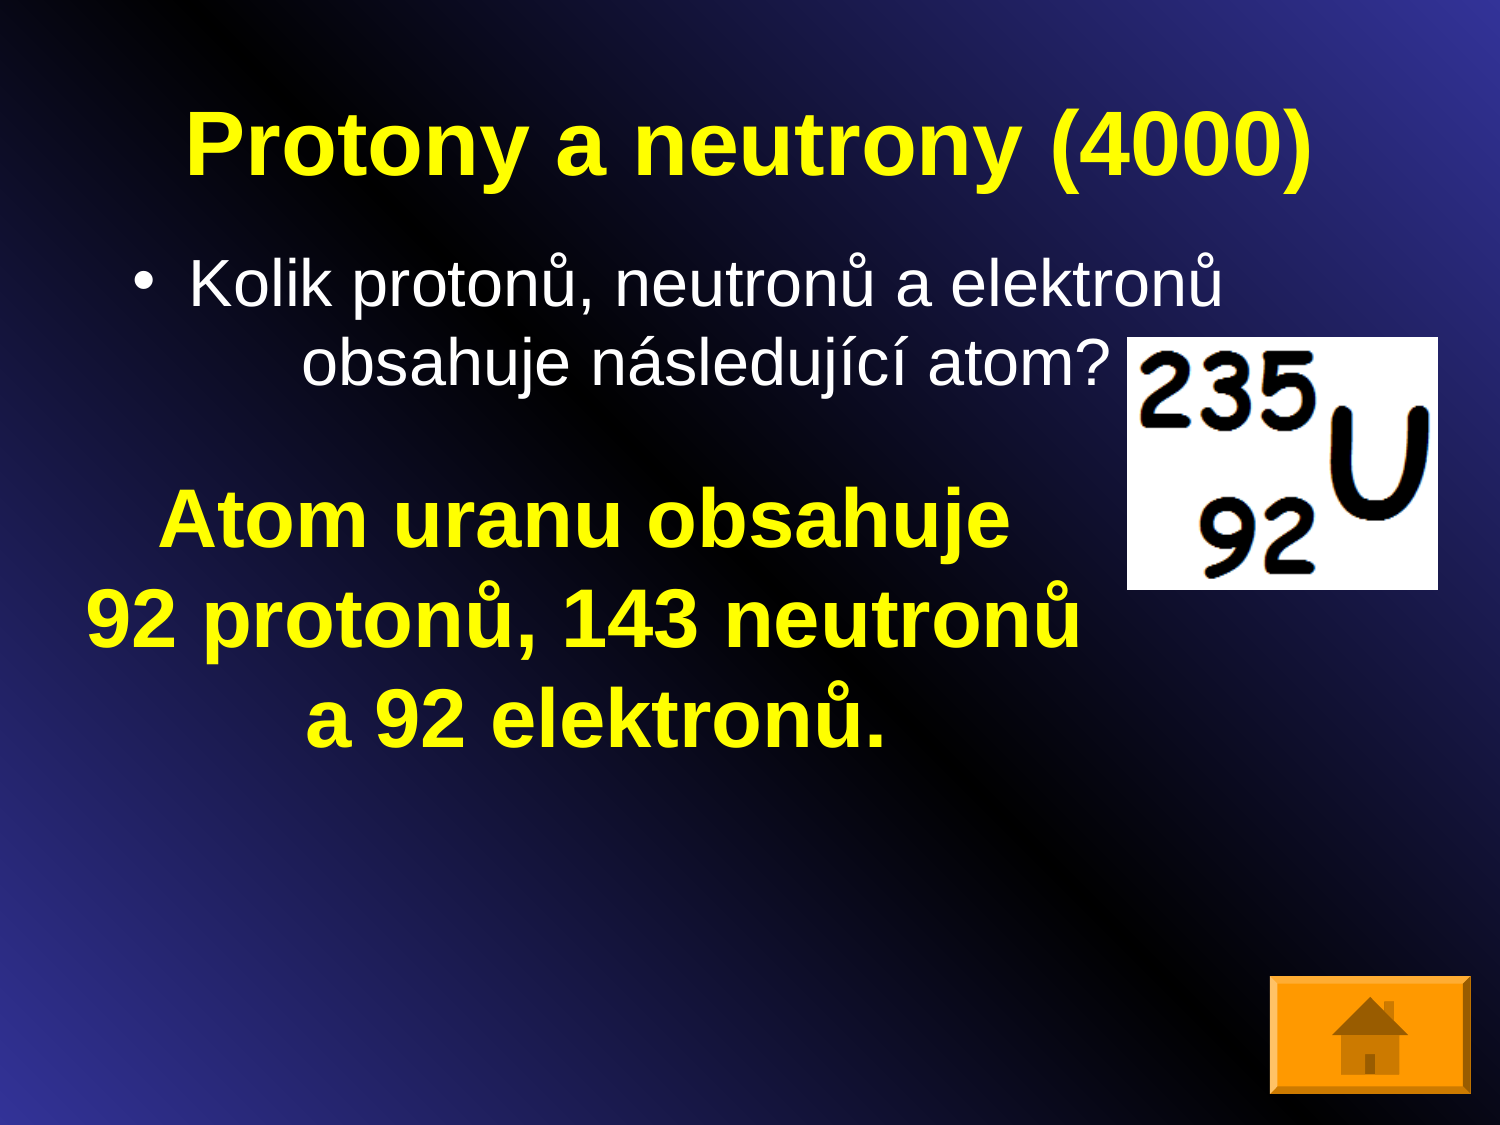

# Protony a neutrony (4000)
Kolik protonů, neutronů a elektronů obsahuje následující atom?
Atom uranu obsahuje
92 protonů, 143 neutronů
a 92 elektronů.